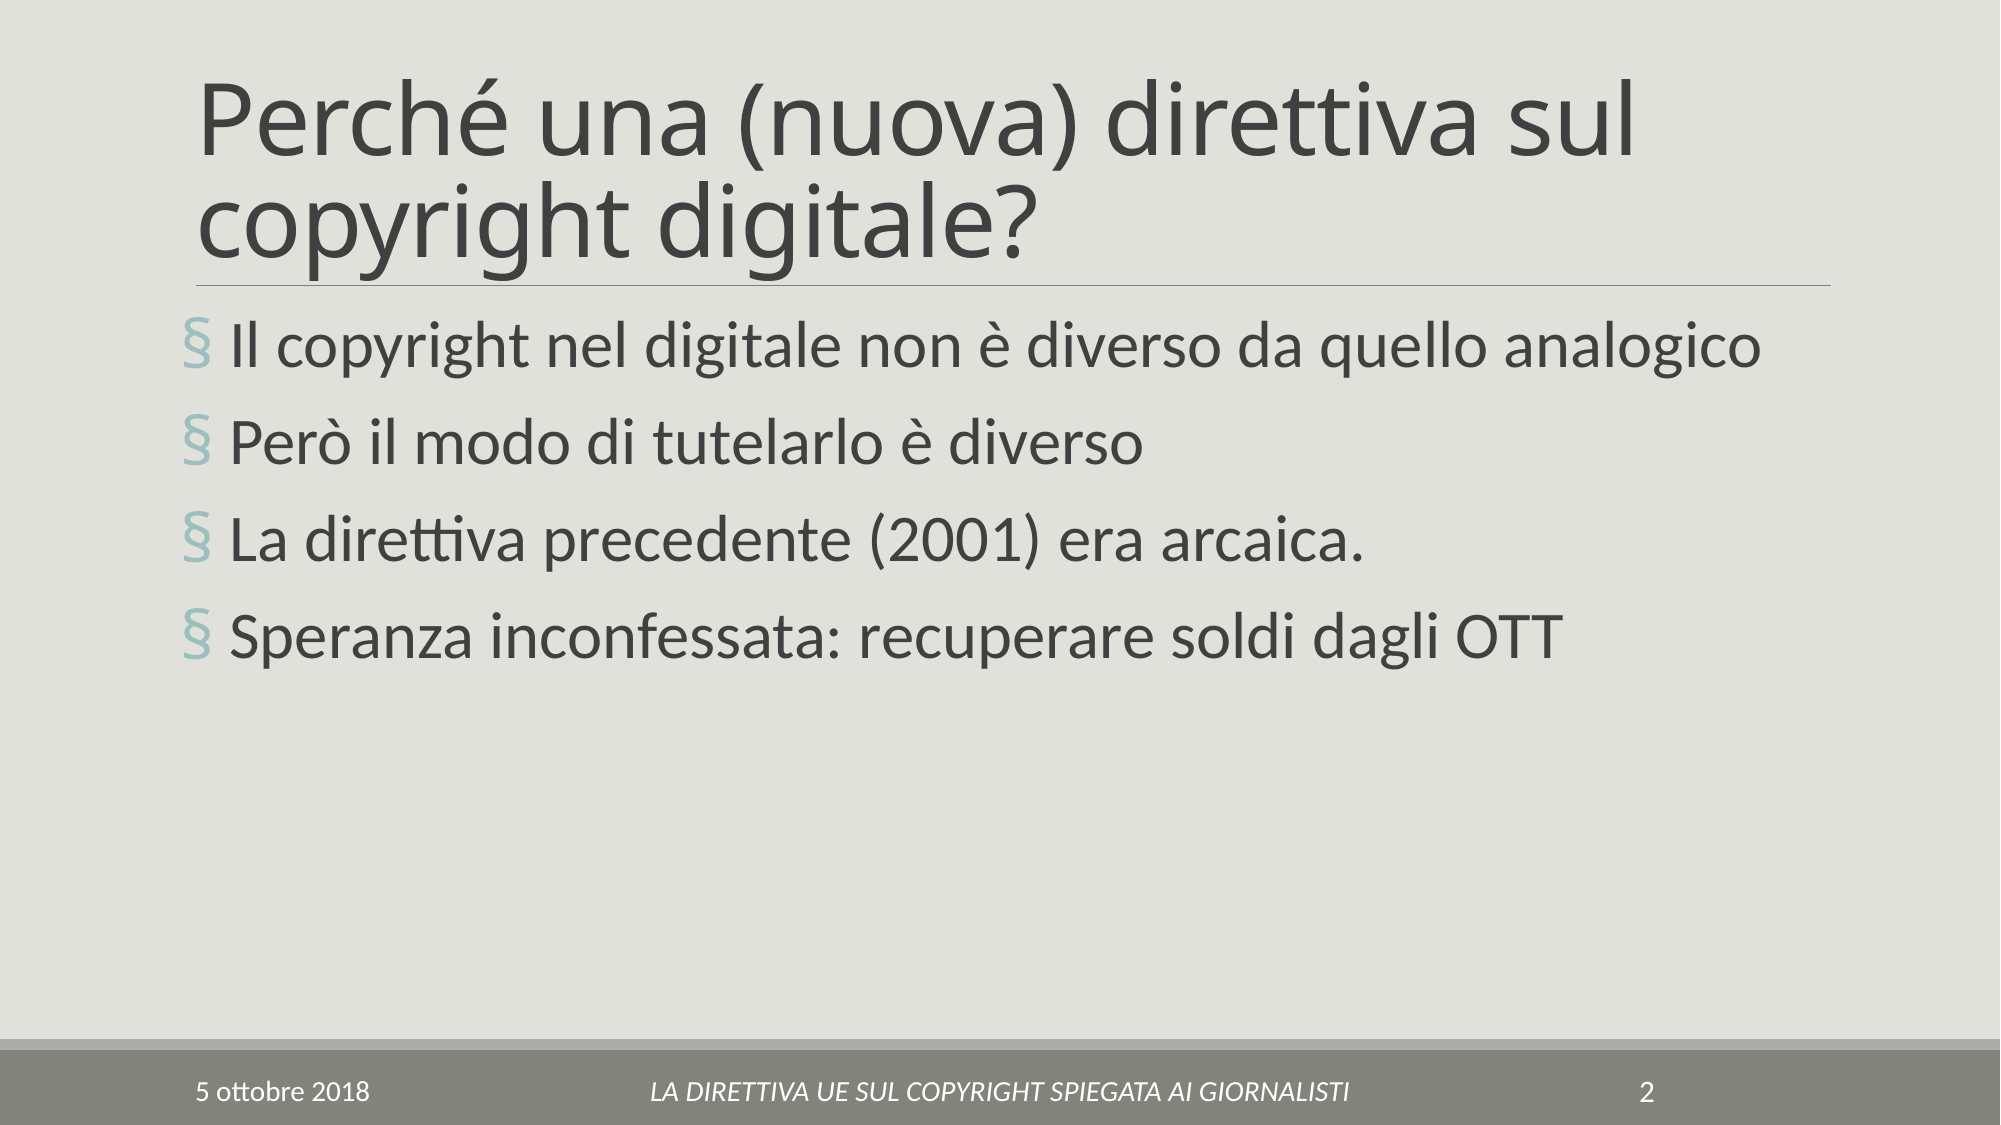

# Perché una (nuova) direttiva sul copyright digitale?
 Il copyright nel digitale non è diverso da quello analogico
 Però il modo di tutelarlo è diverso
 La direttiva precedente (2001) era arcaica.
 Speranza inconfessata: recuperare soldi dagli OTT
5 ottobre 2018
La direttiva Ue sul copyright spiegata ai giornalisti
2